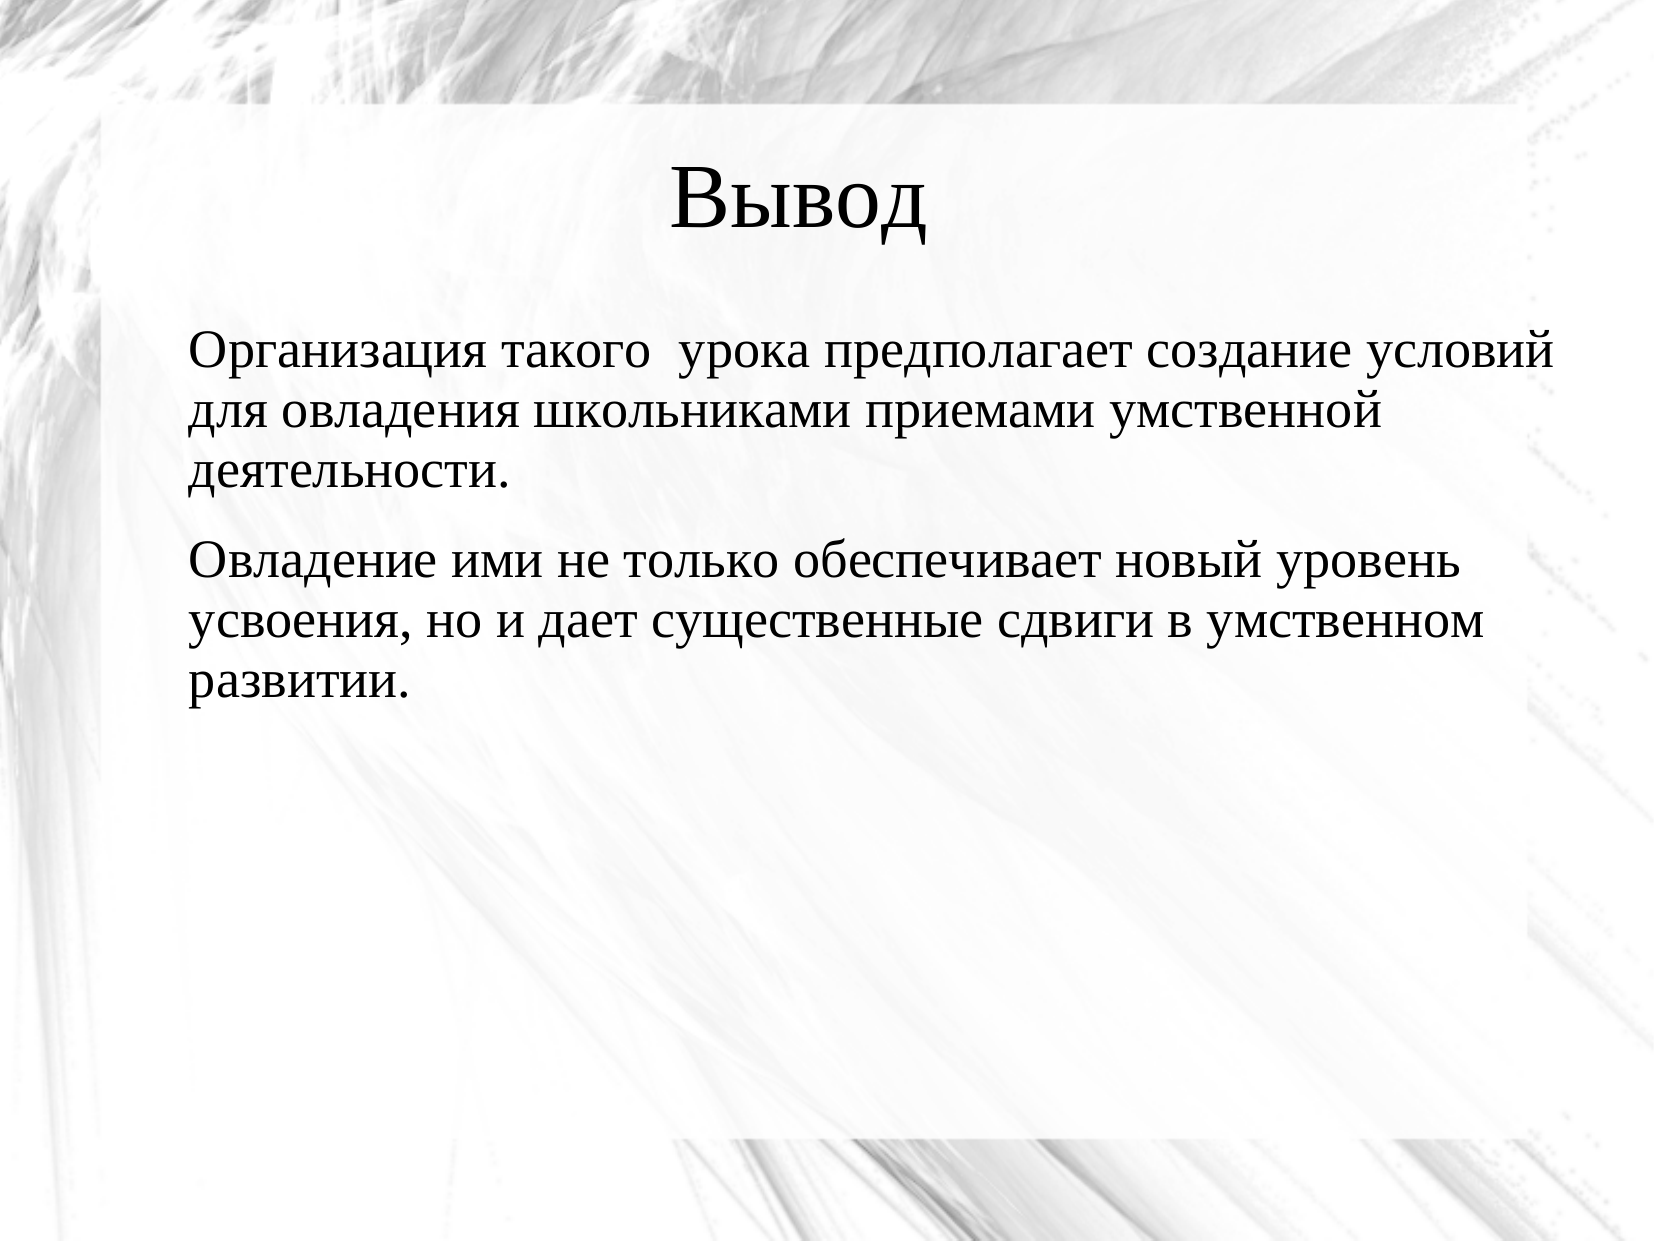

# Вывод
Организация такого урока предполагает создание условий для овладения школьниками приемами умственной деятельности.
Овладение ими не только обеспечивает новый уровень усвоения, но и дает существенные сдвиги в умственном развитии.